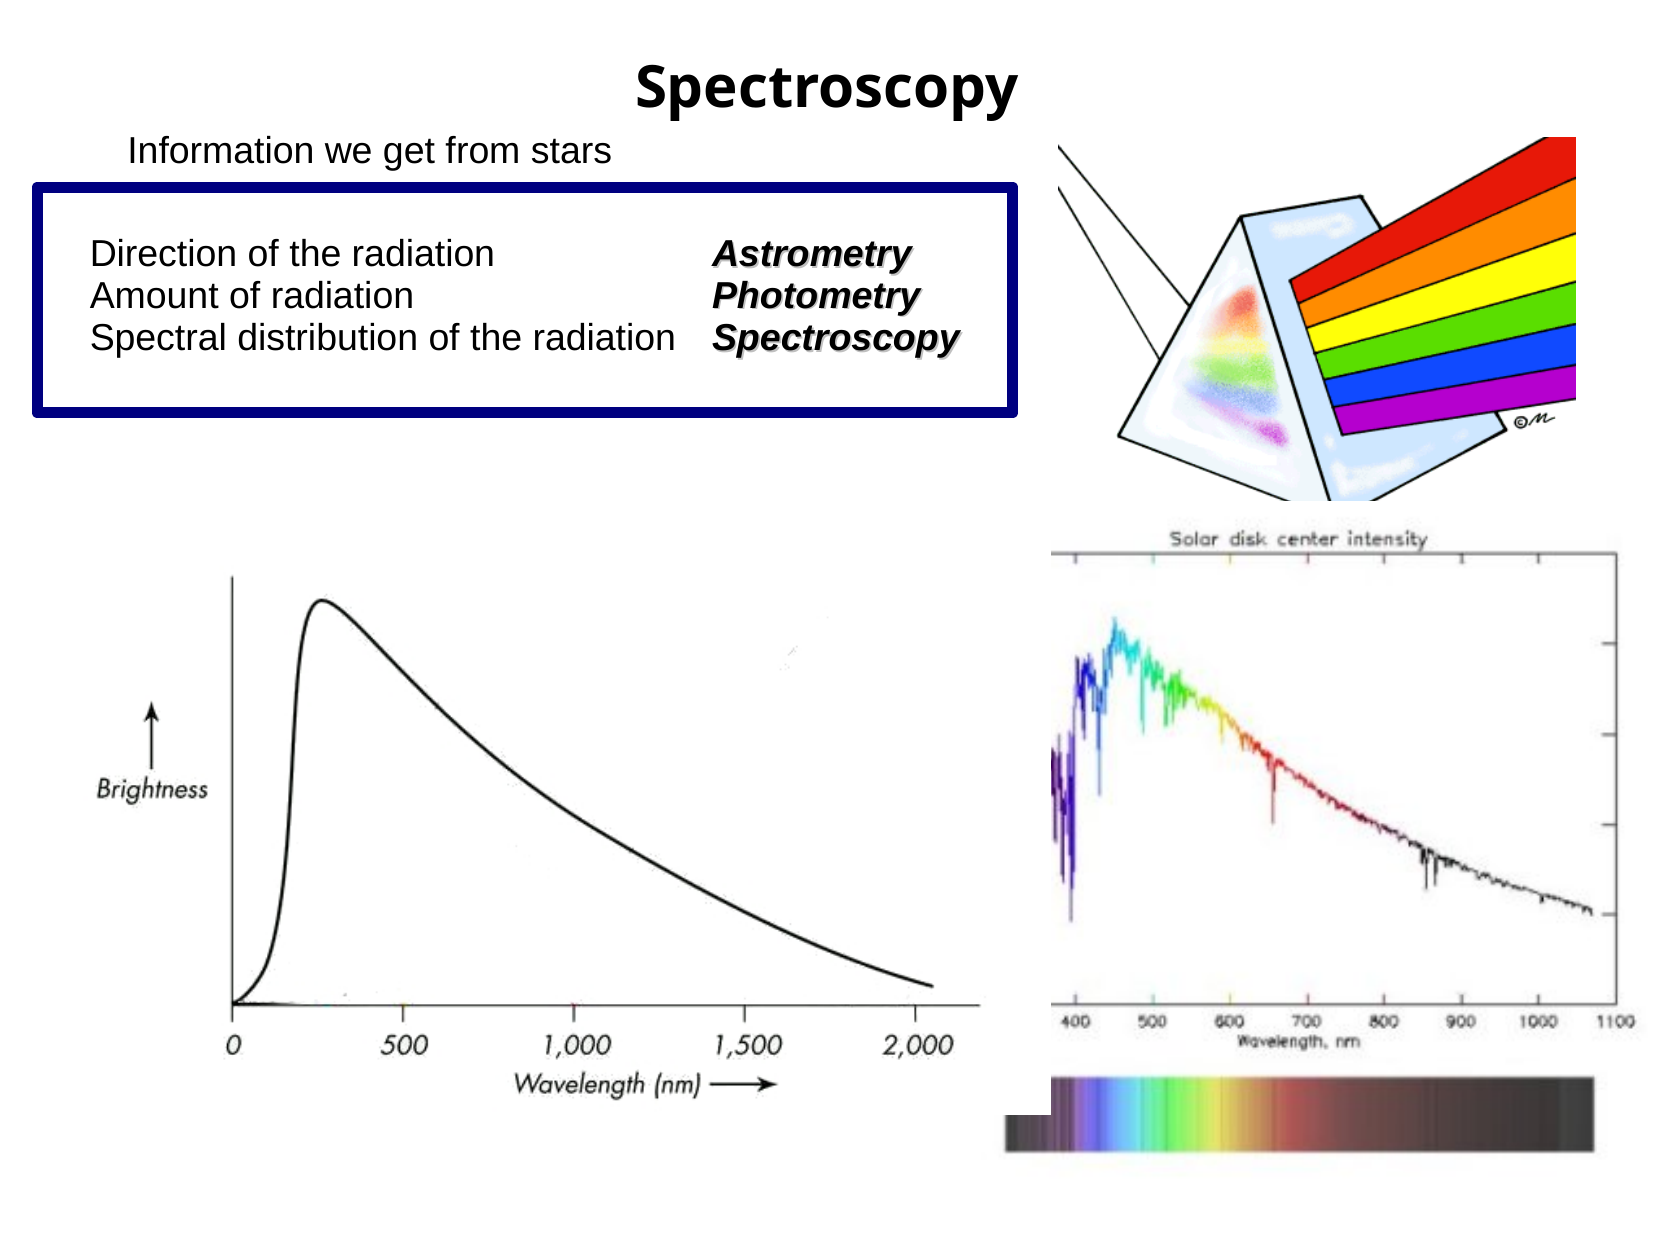

Spectroscopy
Information we get from stars
Direction of the radiation
Amount of radiation
Spectral distribution of the radiation
Astrometry
Photometry
Spectroscopy